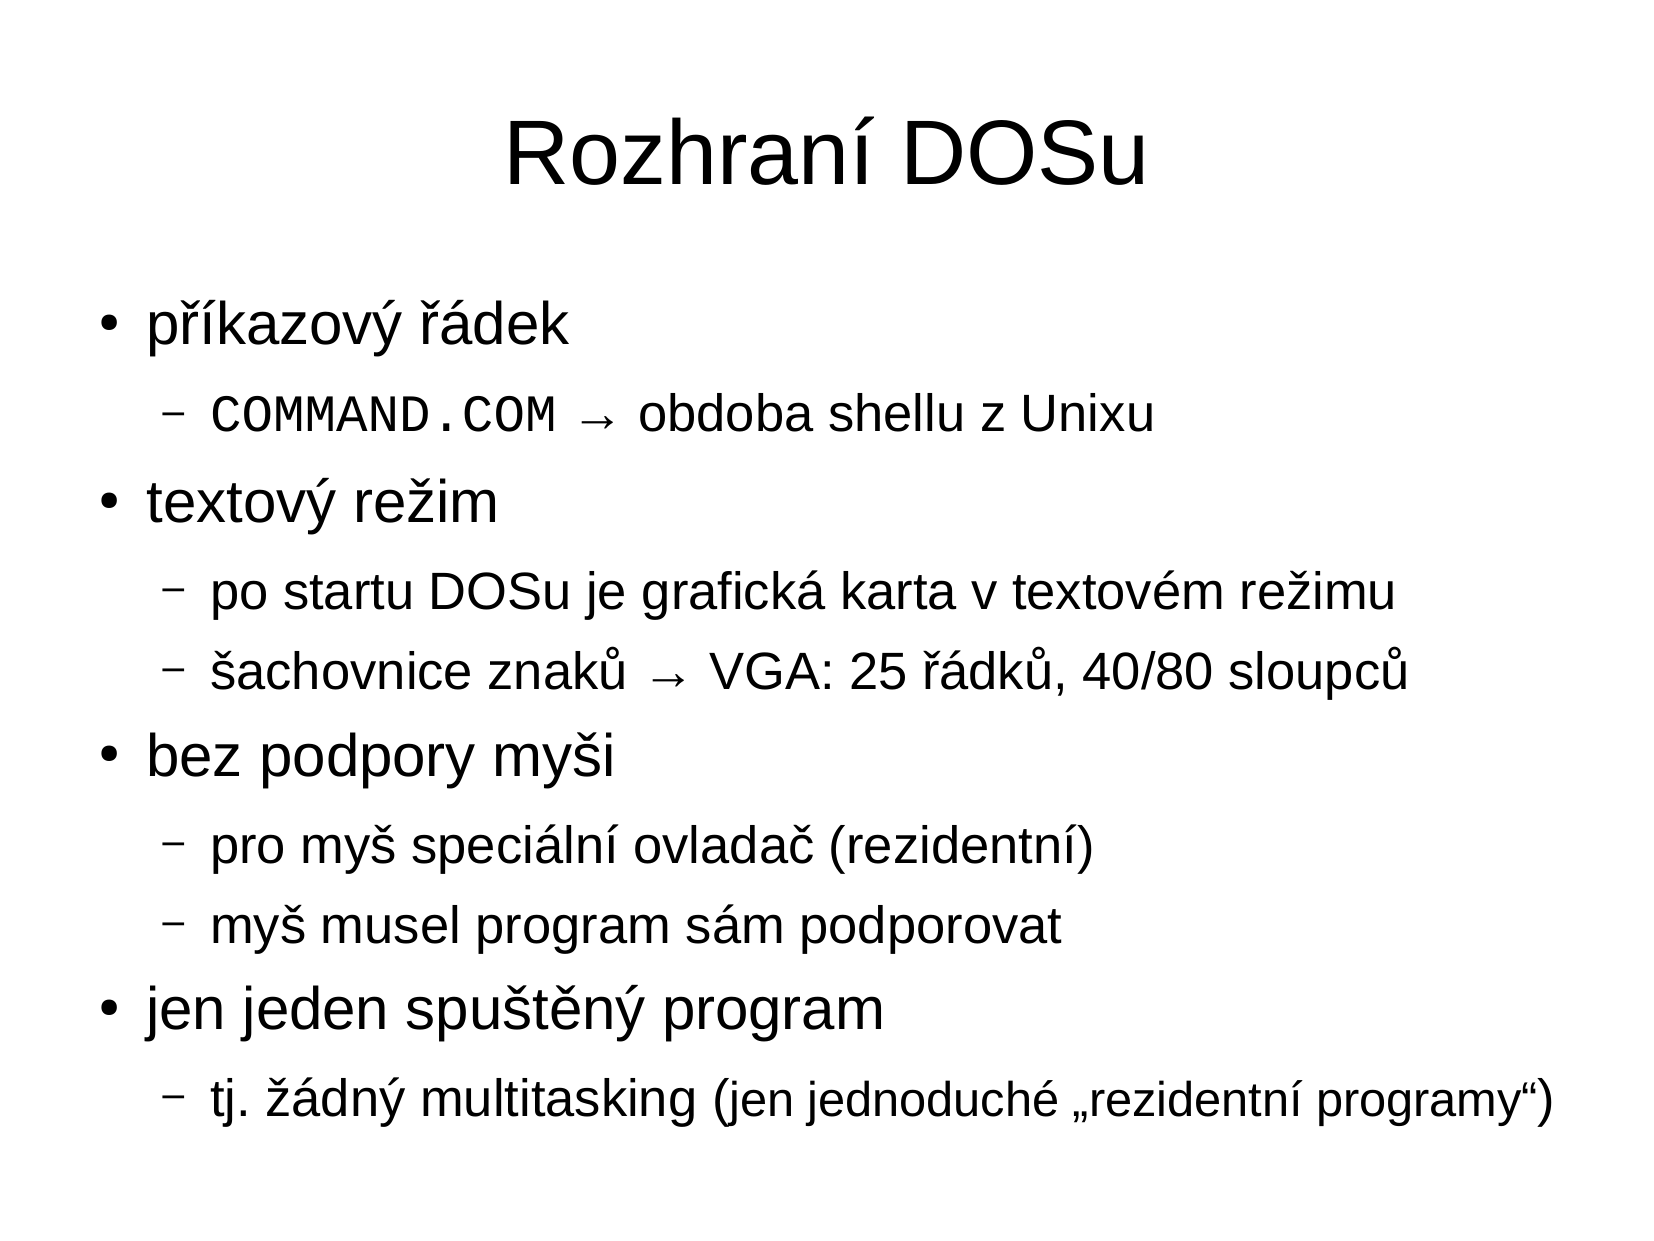

# Rozhraní DOSu
příkazový řádek
COMMAND.COM → obdoba shellu z Unixu
textový režim
po startu DOSu je grafická karta v textovém režimu
šachovnice znaků → VGA: 25 řádků, 40/80 sloupců
bez podpory myši
pro myš speciální ovladač (rezidentní)
myš musel program sám podporovat
jen jeden spuštěný program
tj. žádný multitasking (jen jednoduché „rezidentní programy“)